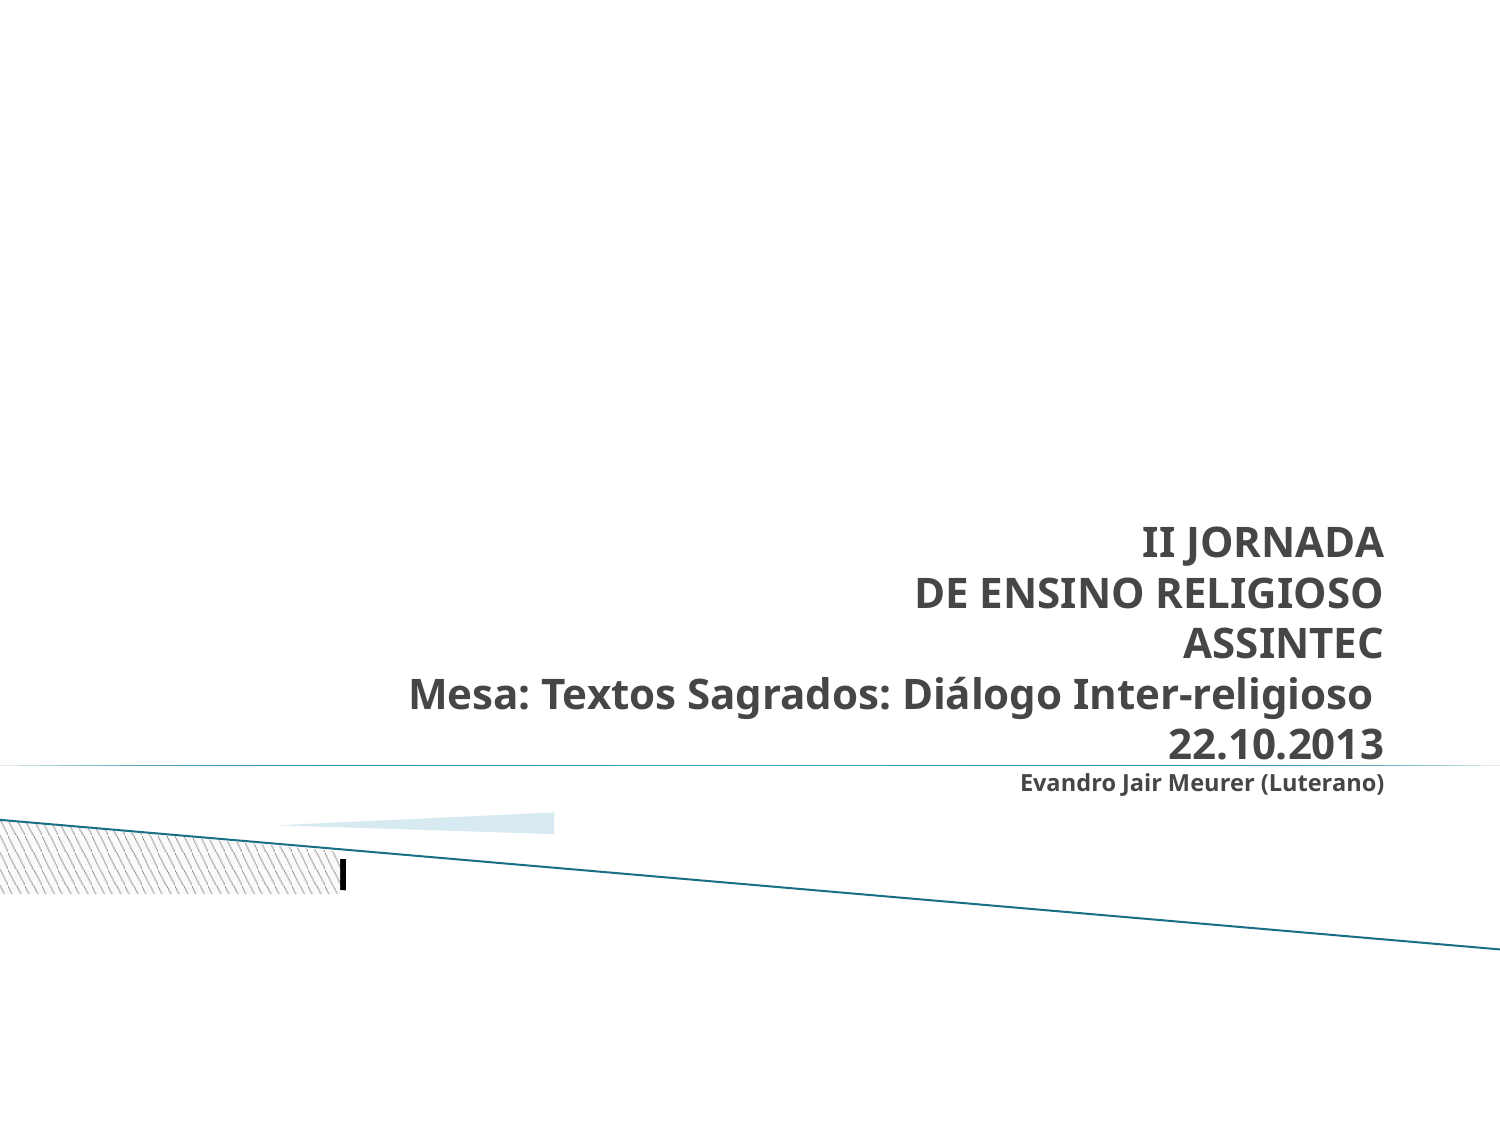

# II JORNADA DE ENSINO RELIGIOSO ASSINTEC Mesa: Textos Sagrados: Diálogo Inter-religioso 22.10.2013 Evandro Jair Meurer (Luterano)